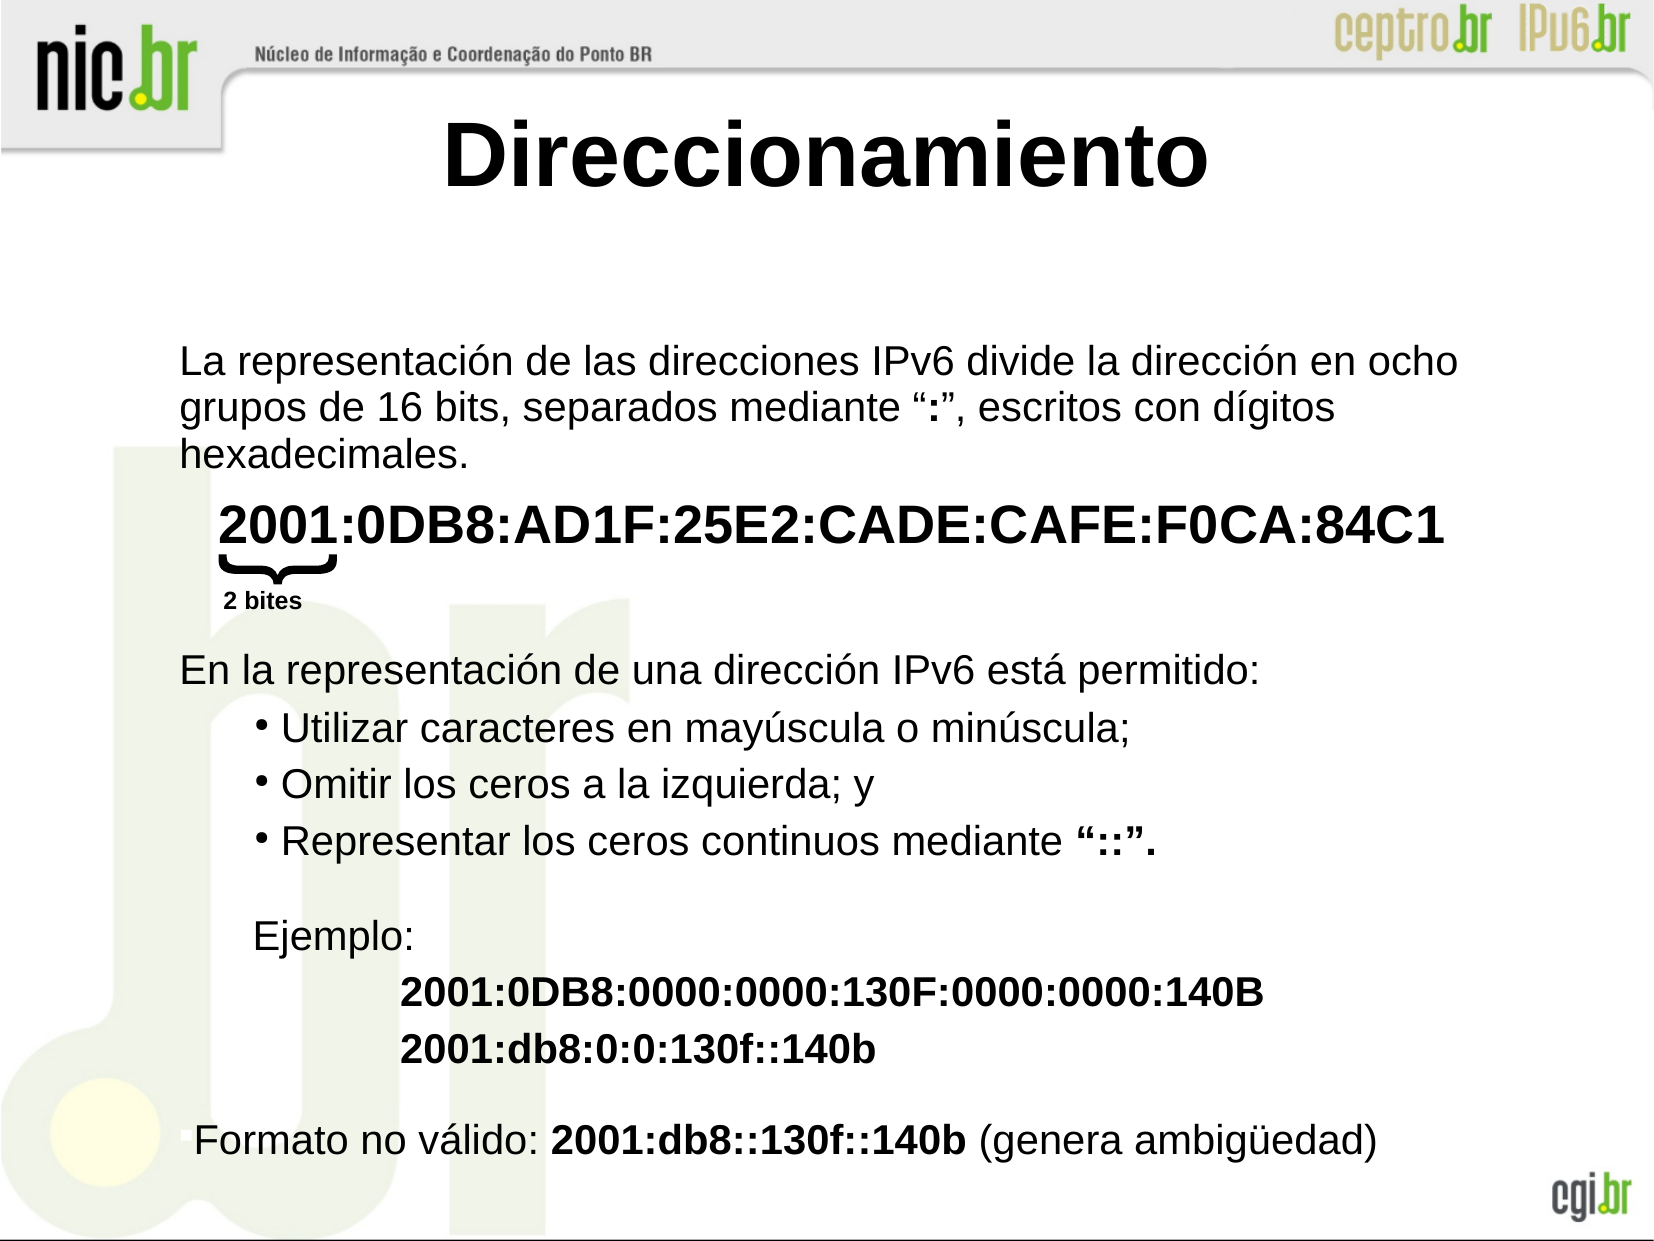

Direccionamiento
La representación de las direcciones IPv6 divide la dirección en ocho grupos de 16 bits, separados mediante “:”, escritos con dígitos hexadecimales.
2001:0DB8:AD1F:25E2:CADE:CAFE:F0CA:84C1
En la representación de una dirección IPv6 está permitido:
 Utilizar caracteres en mayúscula o minúscula;
 Omitir los ceros a la izquierda; y
 Representar los ceros continuos mediante “::”.
	Ejemplo:
			2001:0DB8:0000:0000:130F:0000:0000:140B
			2001:db8:0:0:130f::140b
Formato no válido: 2001:db8::130f::140b (genera ambigüedad)‏
2 bites